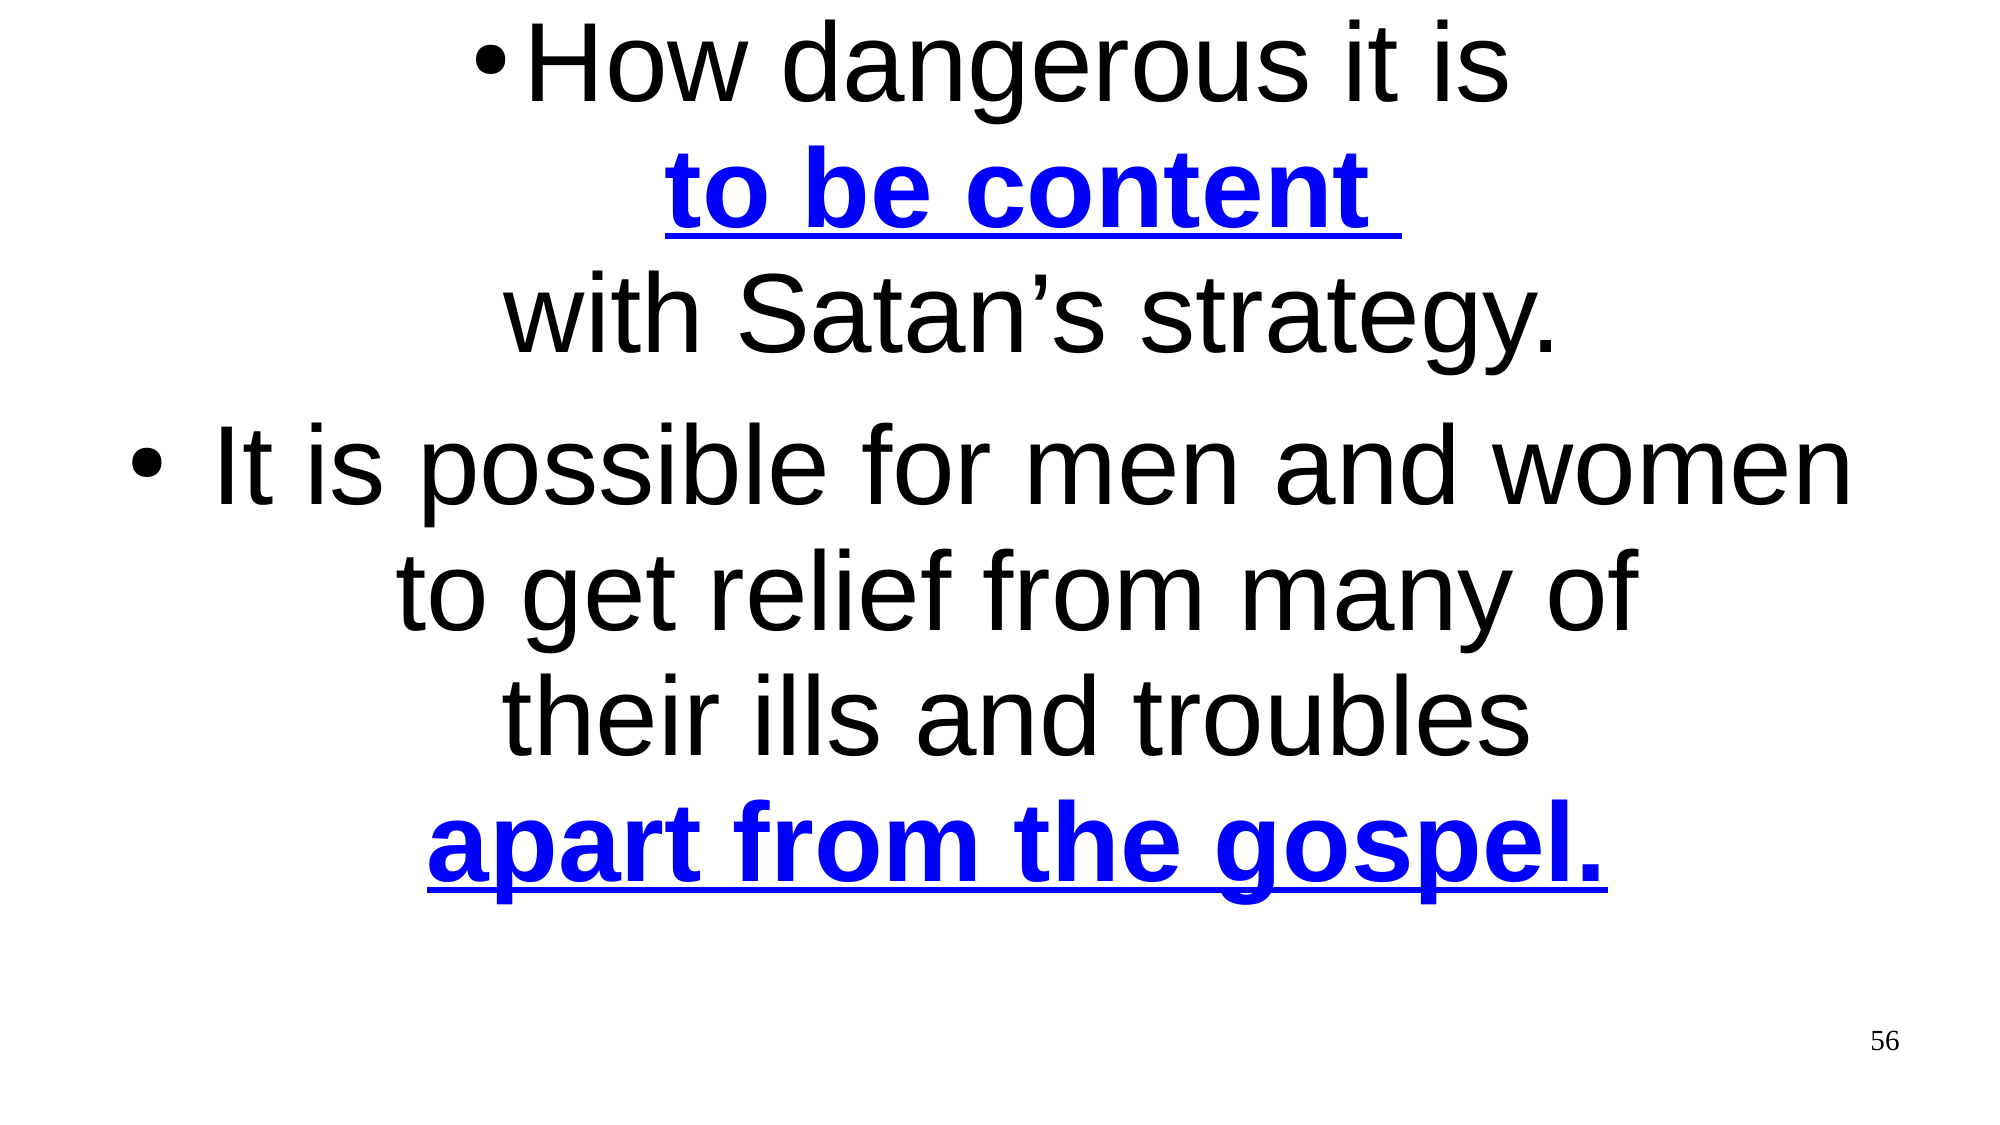

# How dangerous it is to be content with Satan’s strategy.
 It is possible for men and women
to get relief from many of
their ills and troubles
apart from the gospel.
56